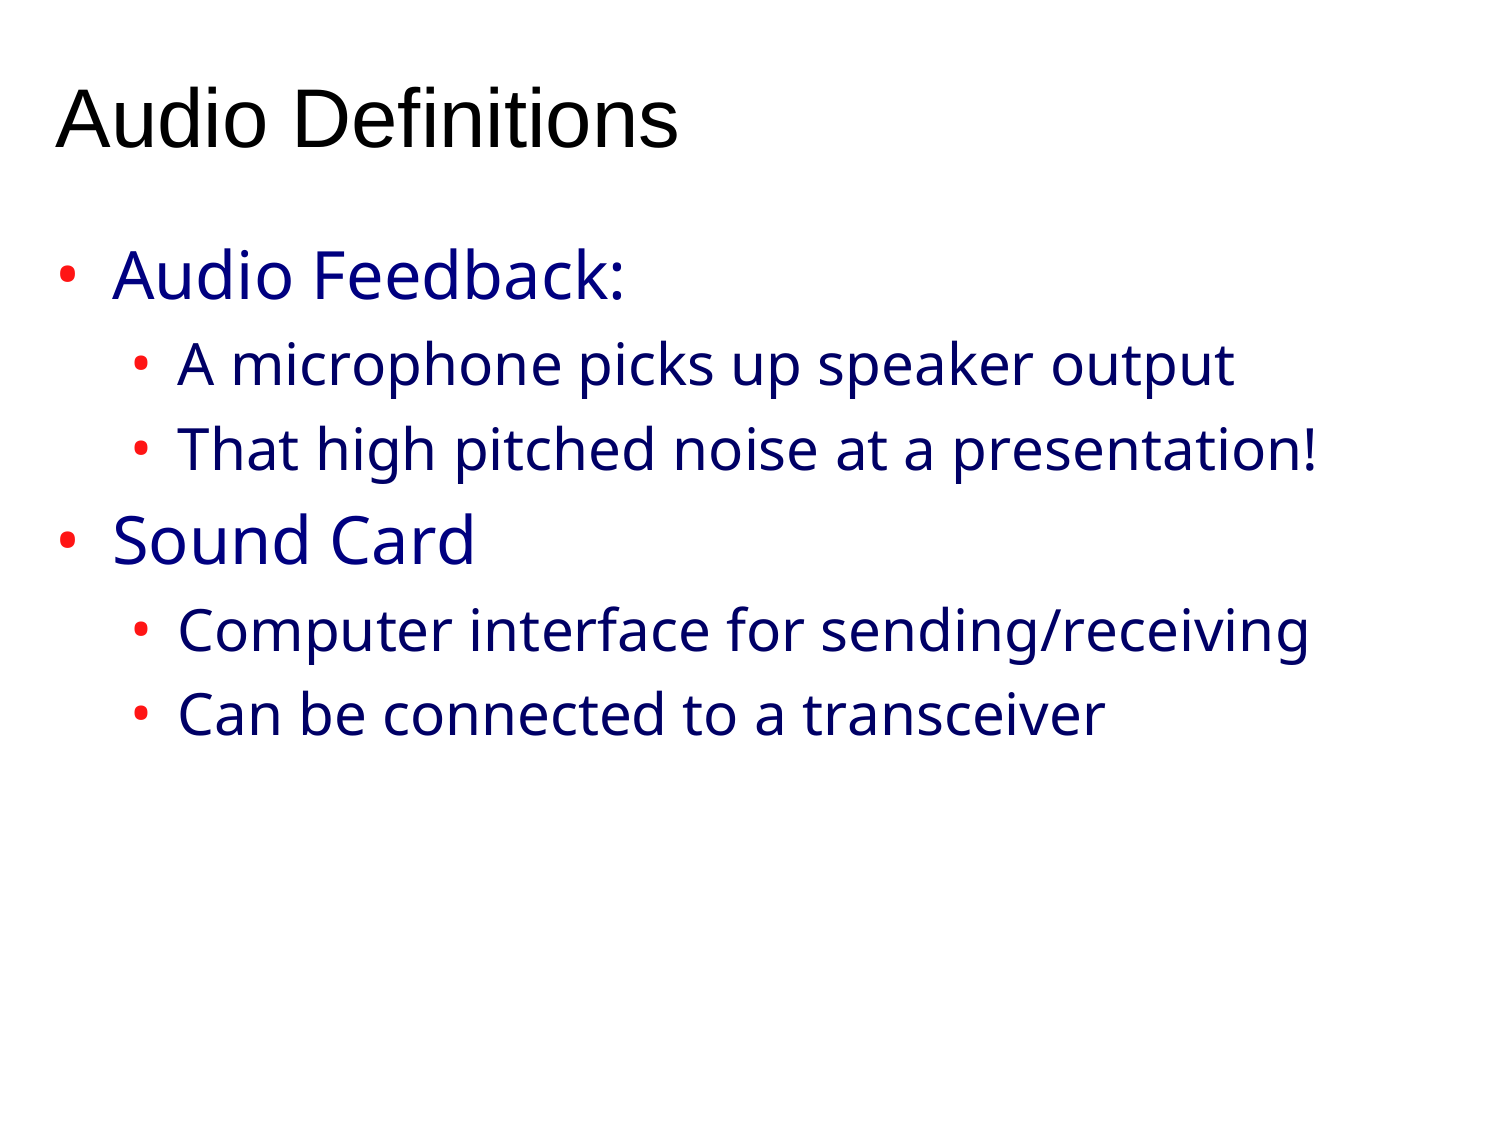

# Audio Definitions
Audio Feedback:
A microphone picks up speaker output
That high pitched noise at a presentation!
Sound Card
Computer interface for sending/receiving
Can be connected to a transceiver